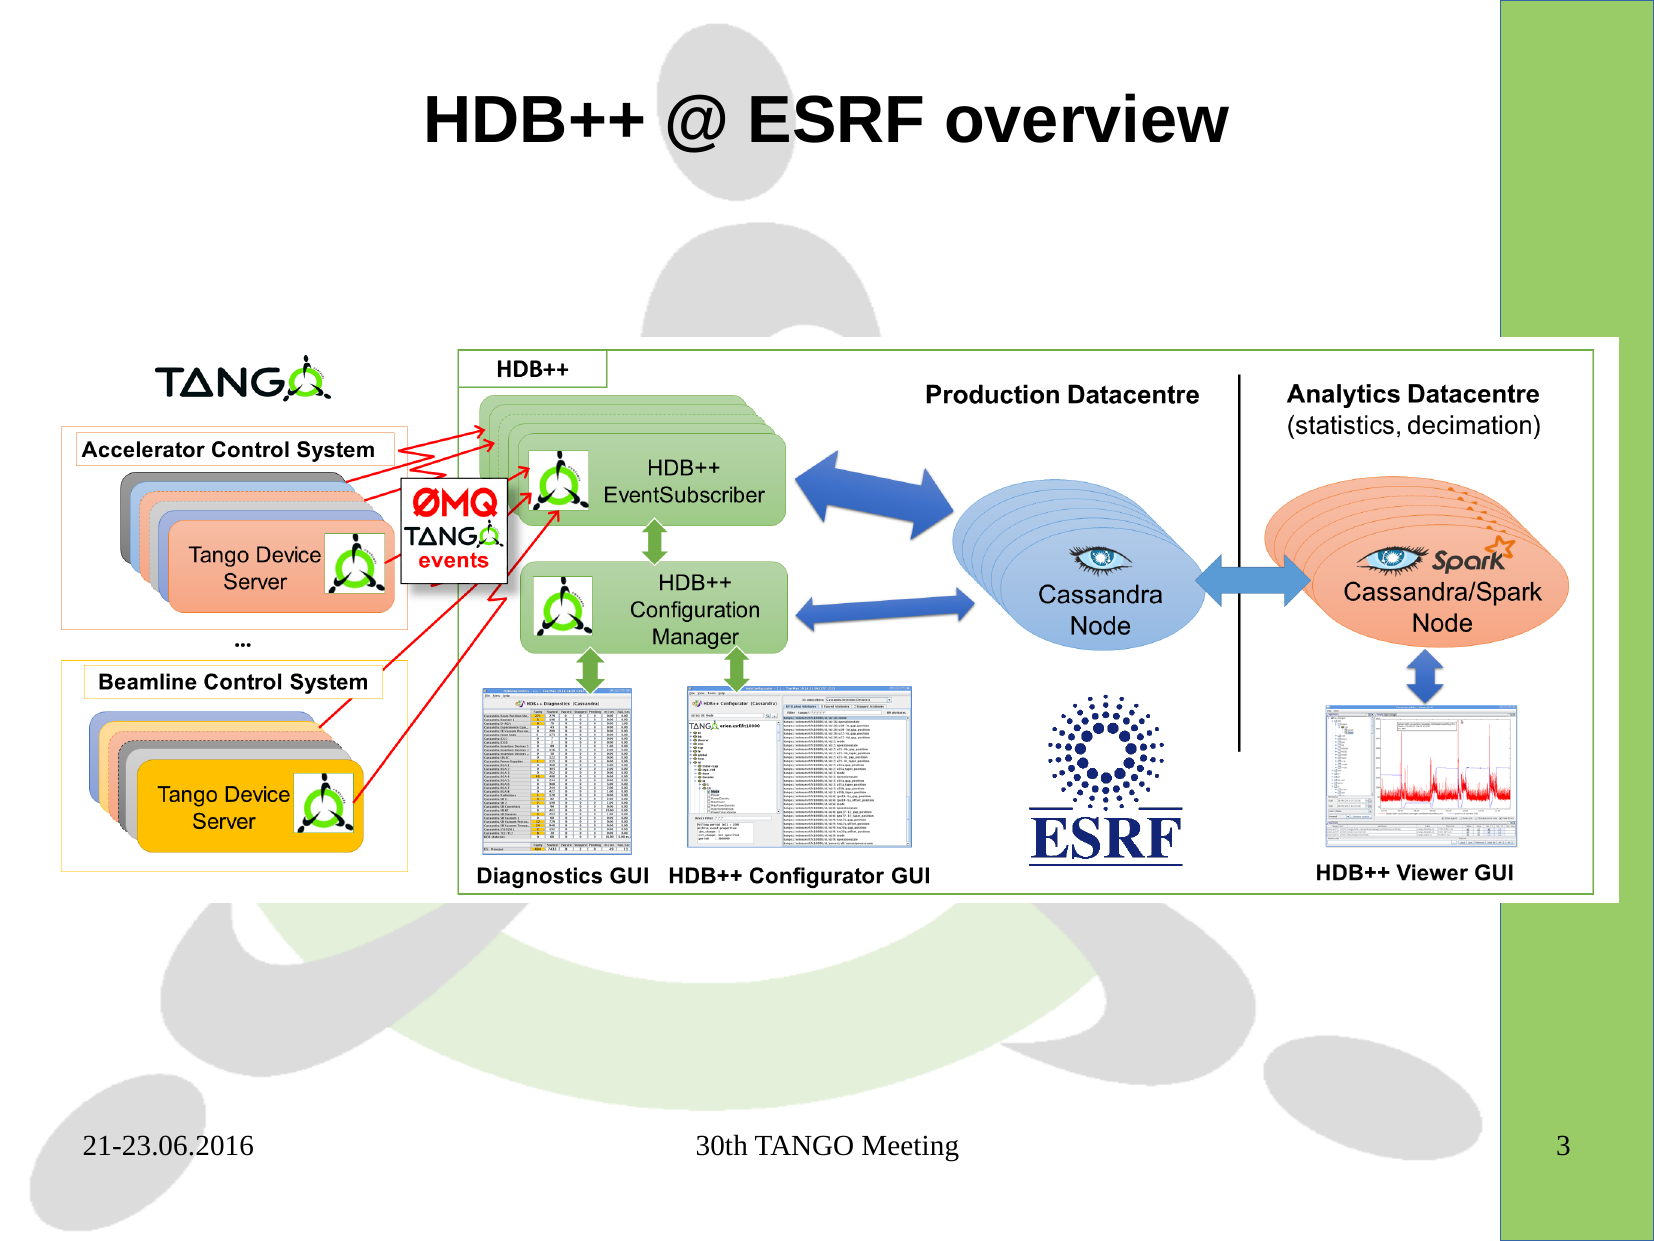

HDB++ @ ESRF overview
21-23.06.2016
30th TANGO Meeting
3